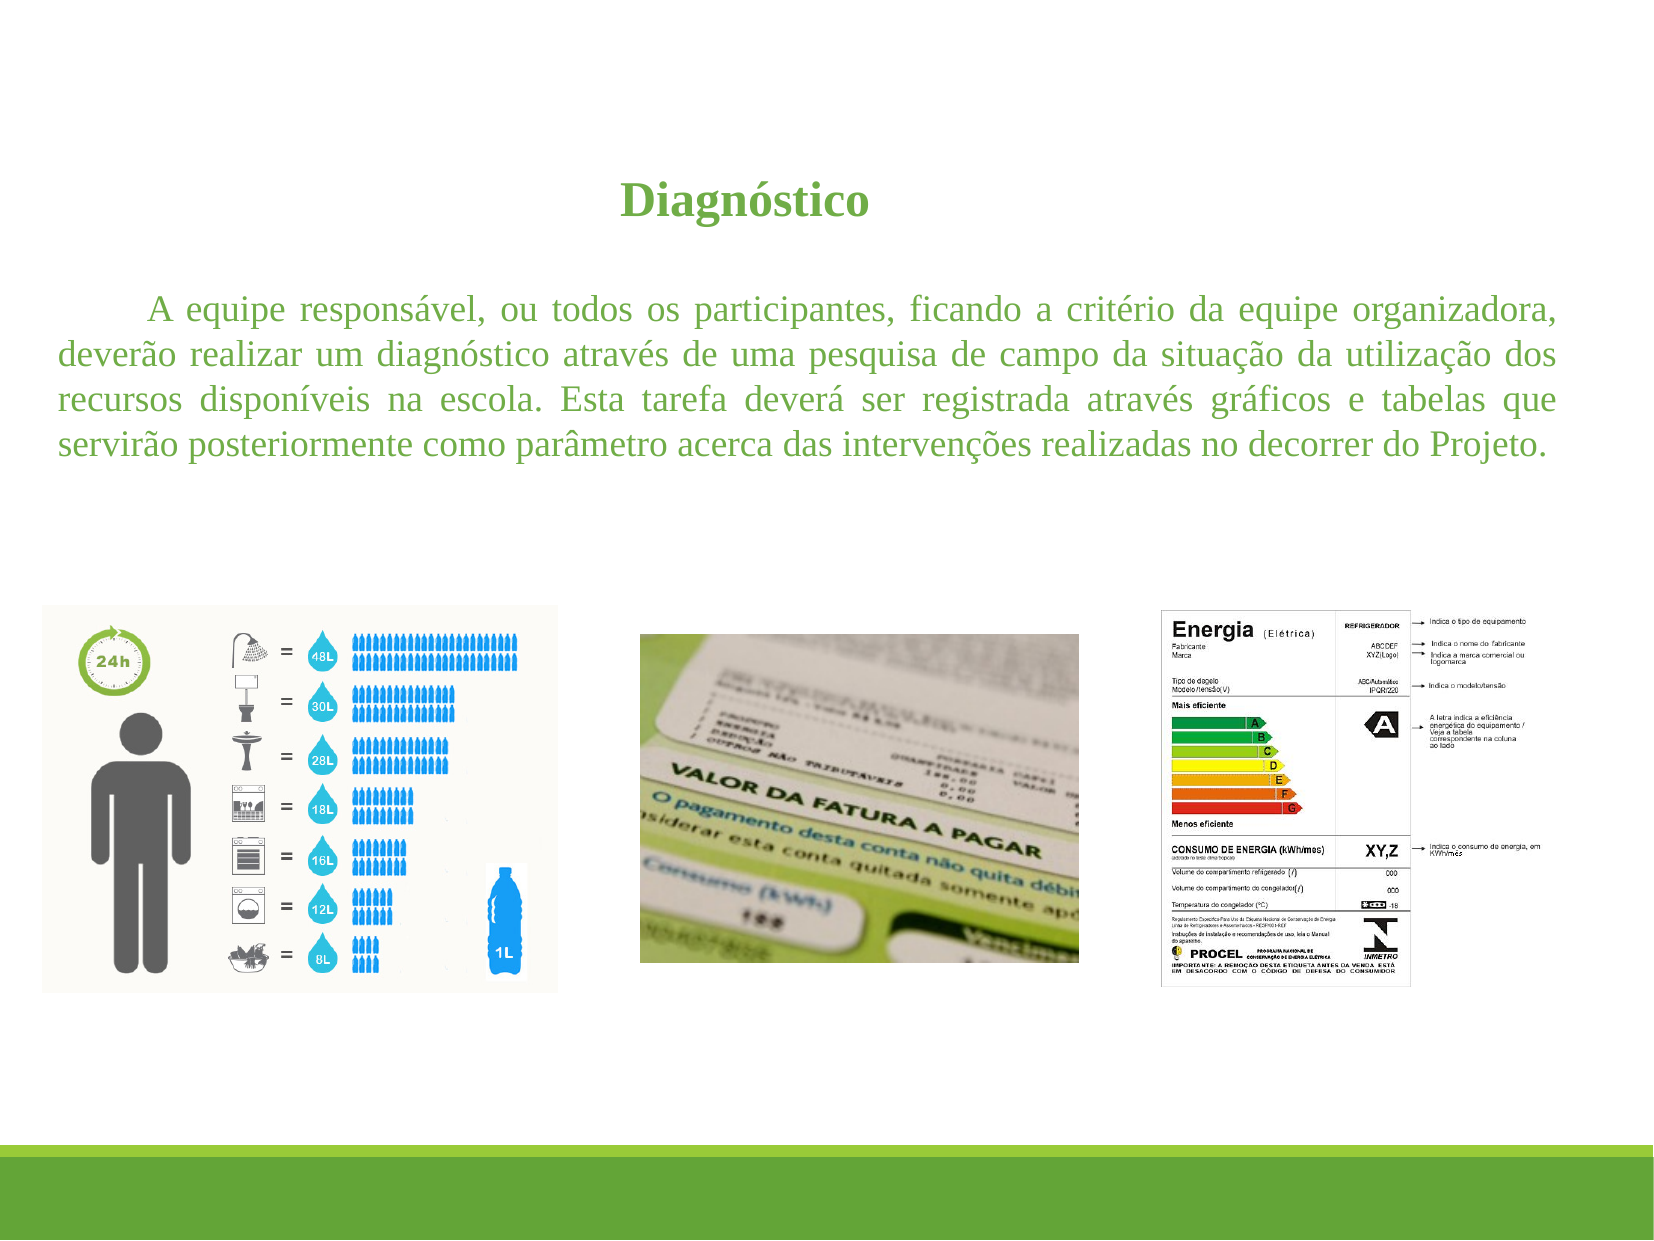

Diagnóstico
	 A equipe responsável, ou todos os participantes, ficando a critério da equipe organizadora, deverão realizar um diagnóstico através de uma pesquisa de campo da situação da utilização dos recursos disponíveis na escola. Esta tarefa deverá ser registrada através gráficos e tabelas que servirão posteriormente como parâmetro acerca das intervenções realizadas no decorrer do Projeto.